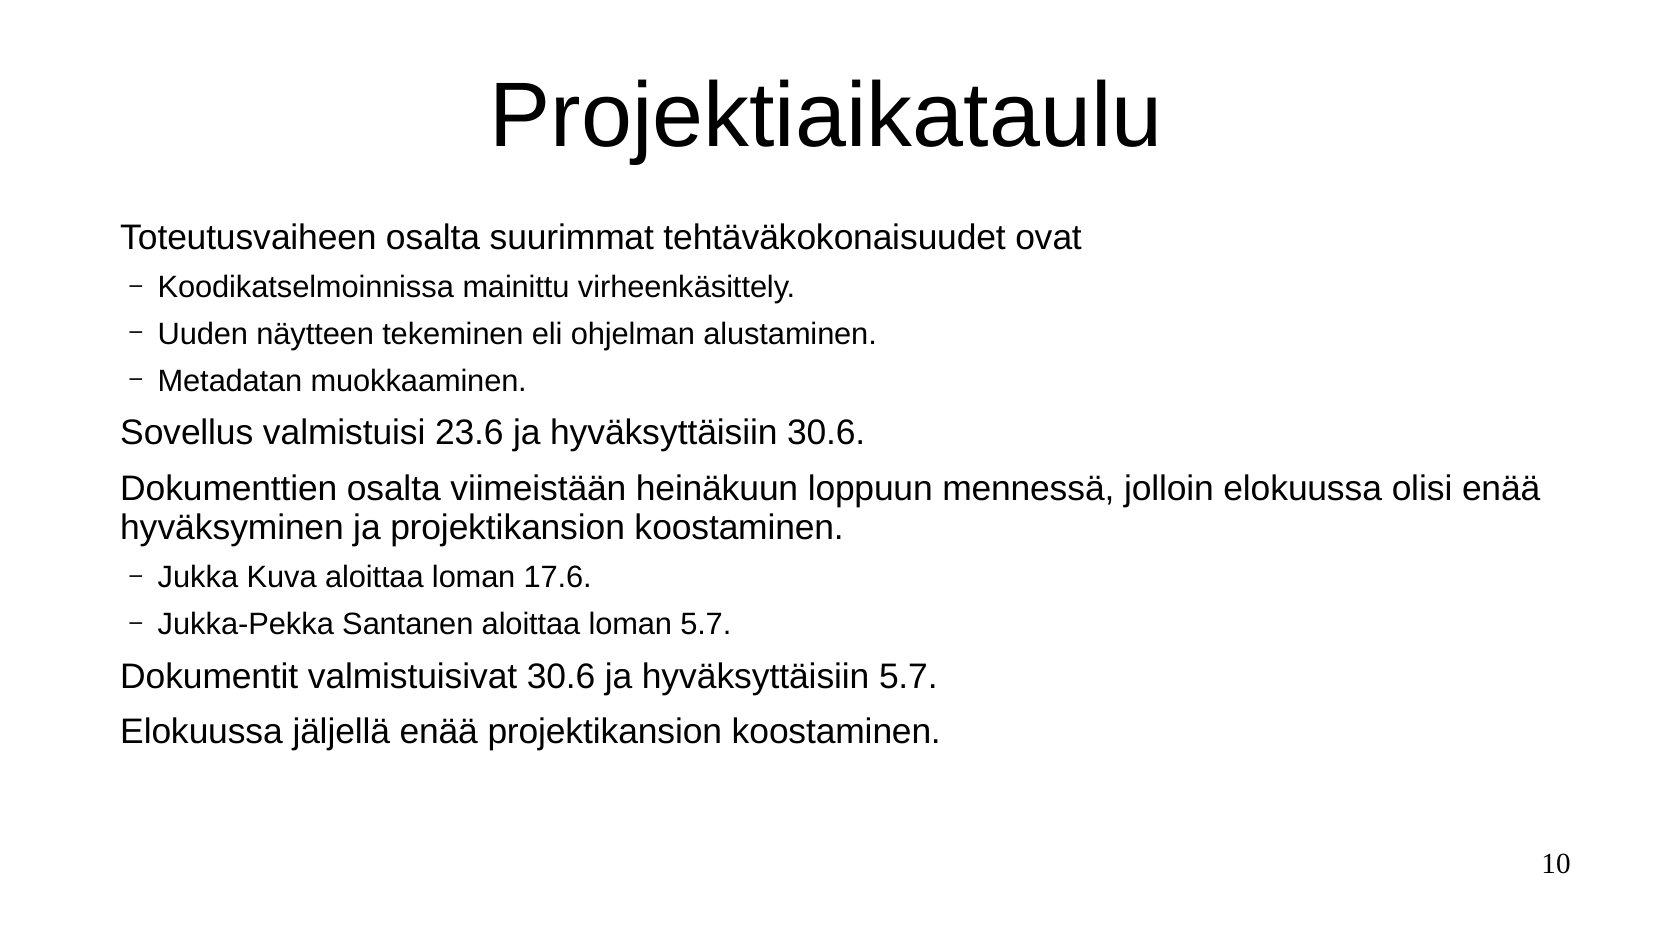

# Projektiaikataulu
Toteutusvaiheen osalta suurimmat tehtäväkokonaisuudet ovat
Koodikatselmoinnissa mainittu virheenkäsittely.
Uuden näytteen tekeminen eli ohjelman alustaminen.
Metadatan muokkaaminen.
Sovellus valmistuisi 23.6 ja hyväksyttäisiin 30.6.
Dokumenttien osalta viimeistään heinäkuun loppuun mennessä, jolloin elokuussa olisi enää hyväksyminen ja projektikansion koostaminen.
Jukka Kuva aloittaa loman 17.6.
Jukka-Pekka Santanen aloittaa loman 5.7.
Dokumentit valmistuisivat 30.6 ja hyväksyttäisiin 5.7.
Elokuussa jäljellä enää projektikansion koostaminen.
10